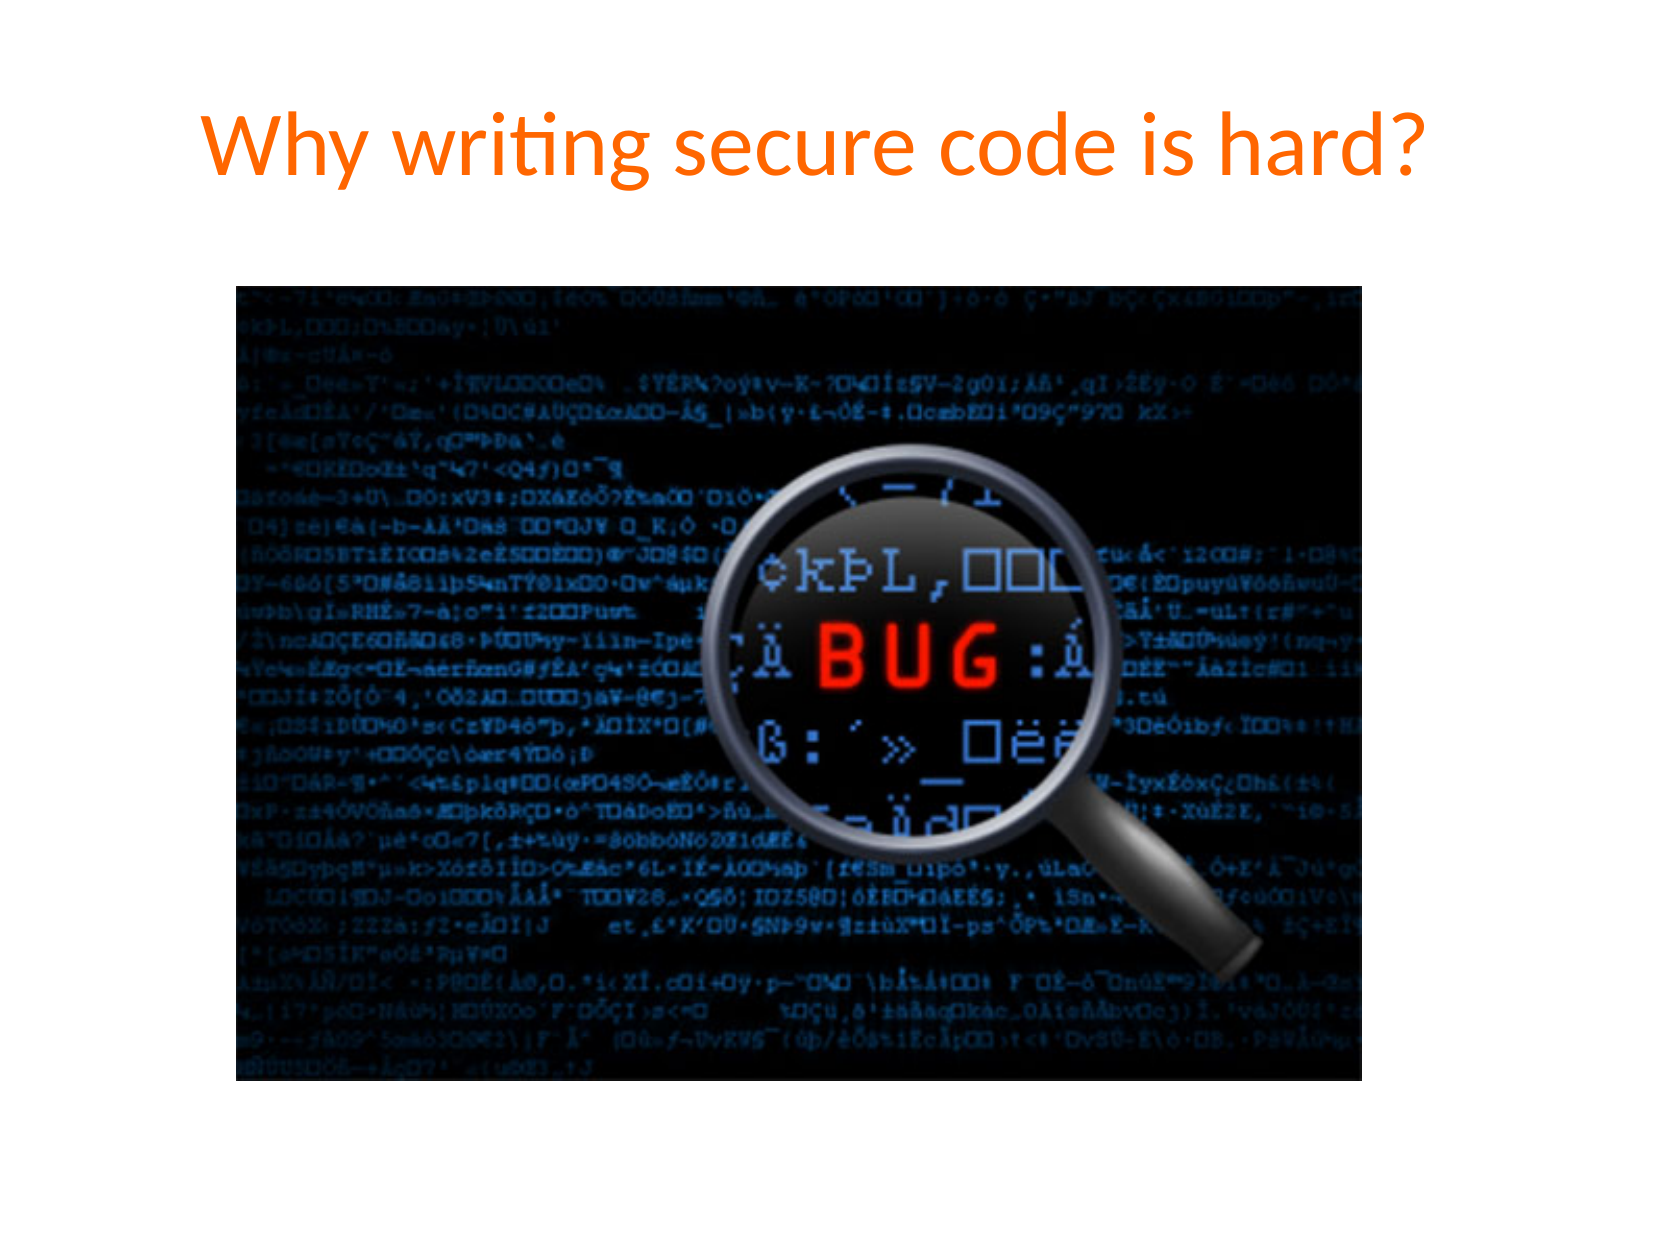

# Why writing secure code is hard?